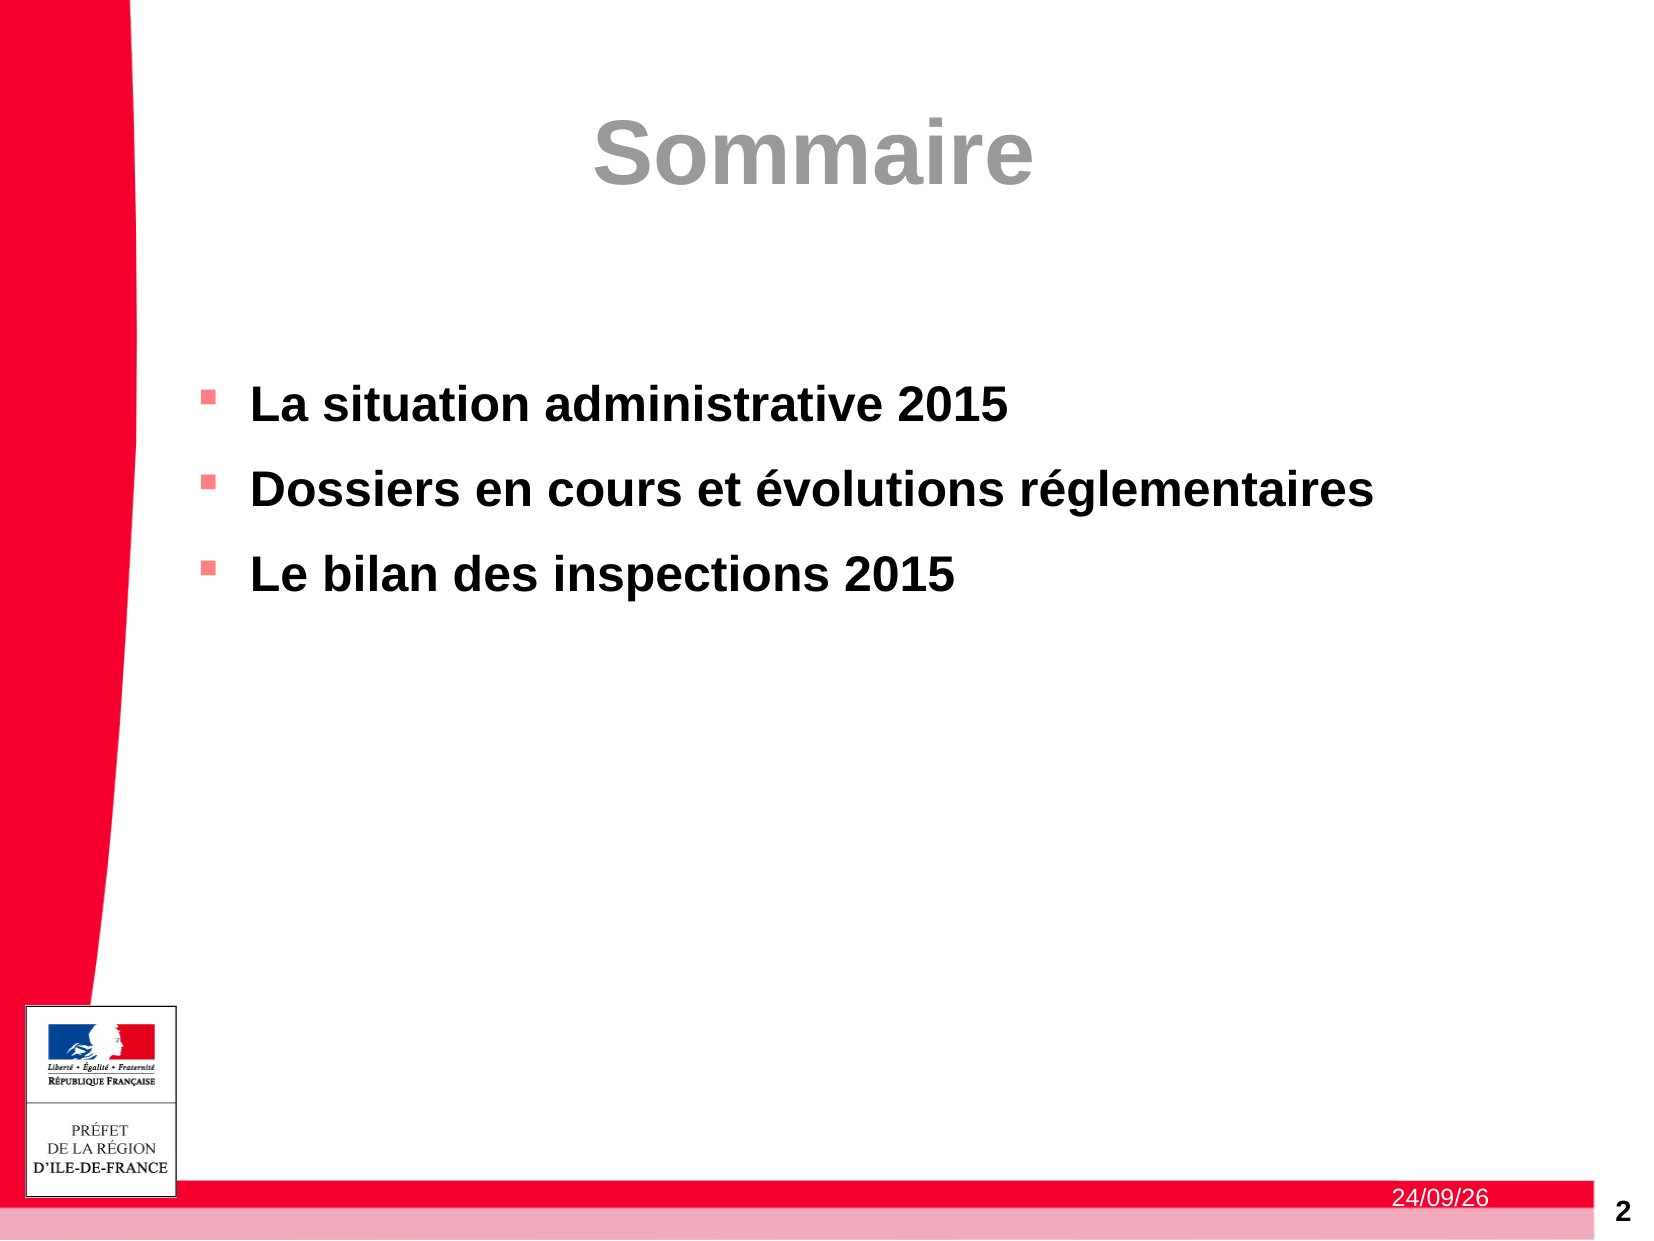

# Sommaire
La situation administrative 2015
Dossiers en cours et évolutions réglementaires
Le bilan des inspections 2015
2